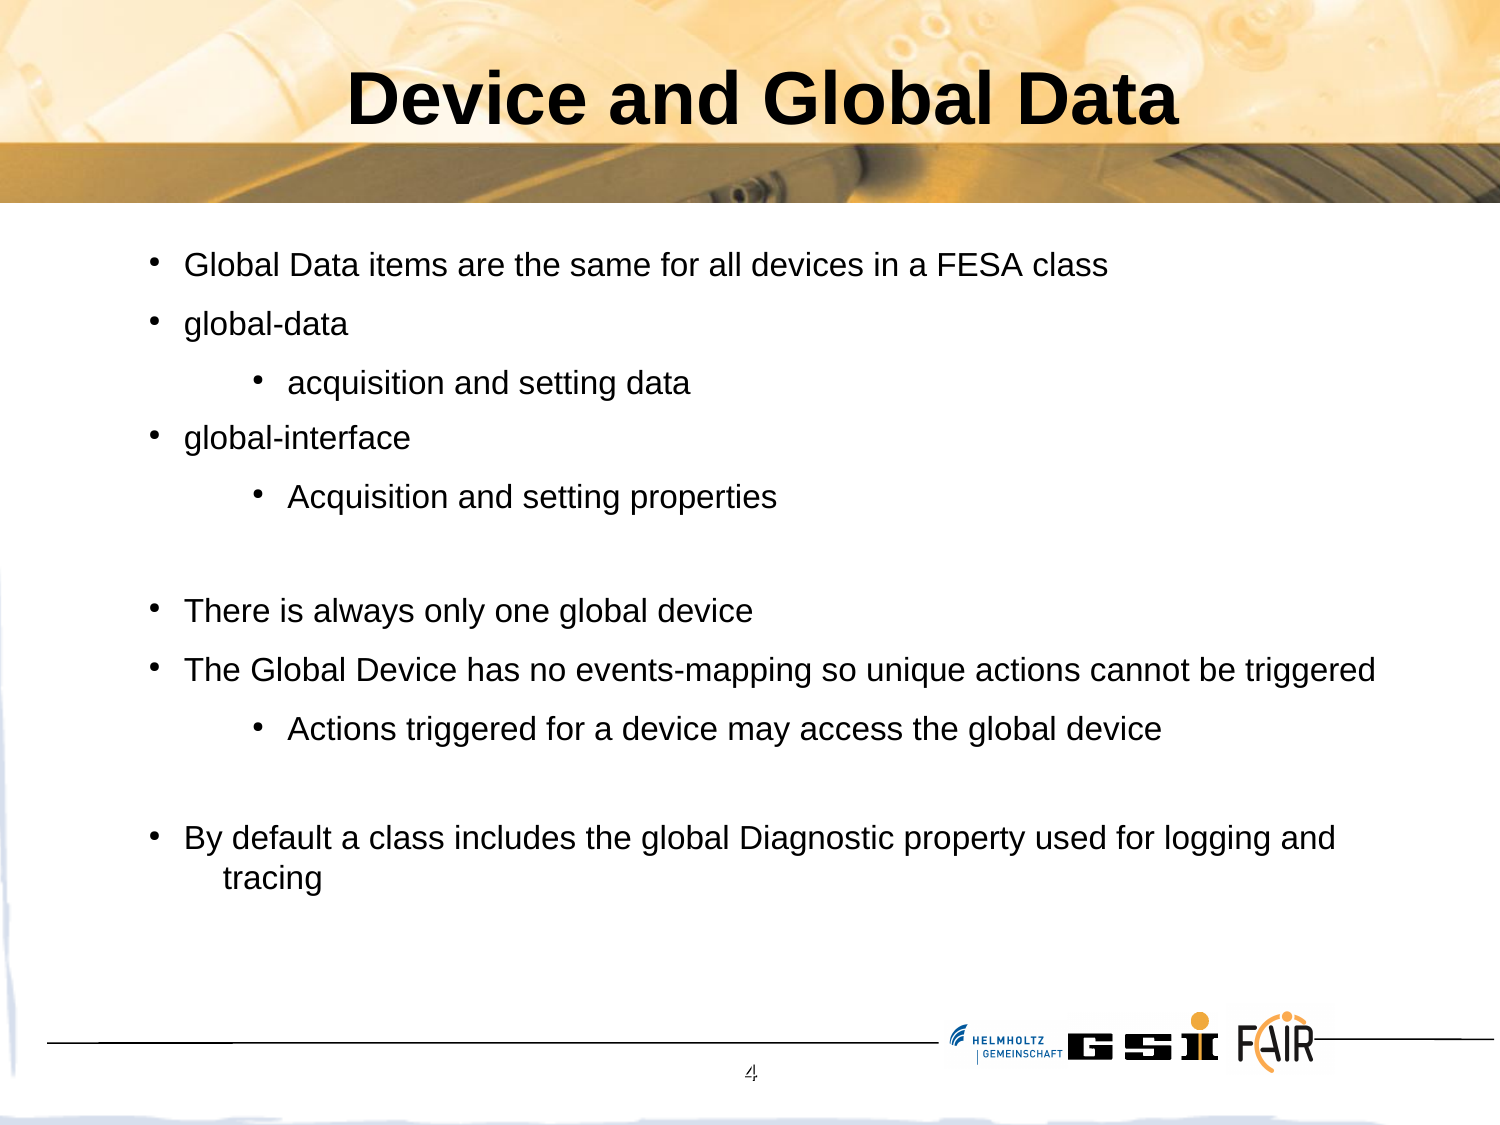

Device and Global Data
# Global Data items are the same for all devices in a FESA class
global-data
acquisition and setting data
global-interface
Acquisition and setting properties
There is always only one global device
The Global Device has no events-mapping so unique actions cannot be triggered
Actions triggered for a device may access the global device
By default a class includes the global Diagnostic property used for logging and tracing